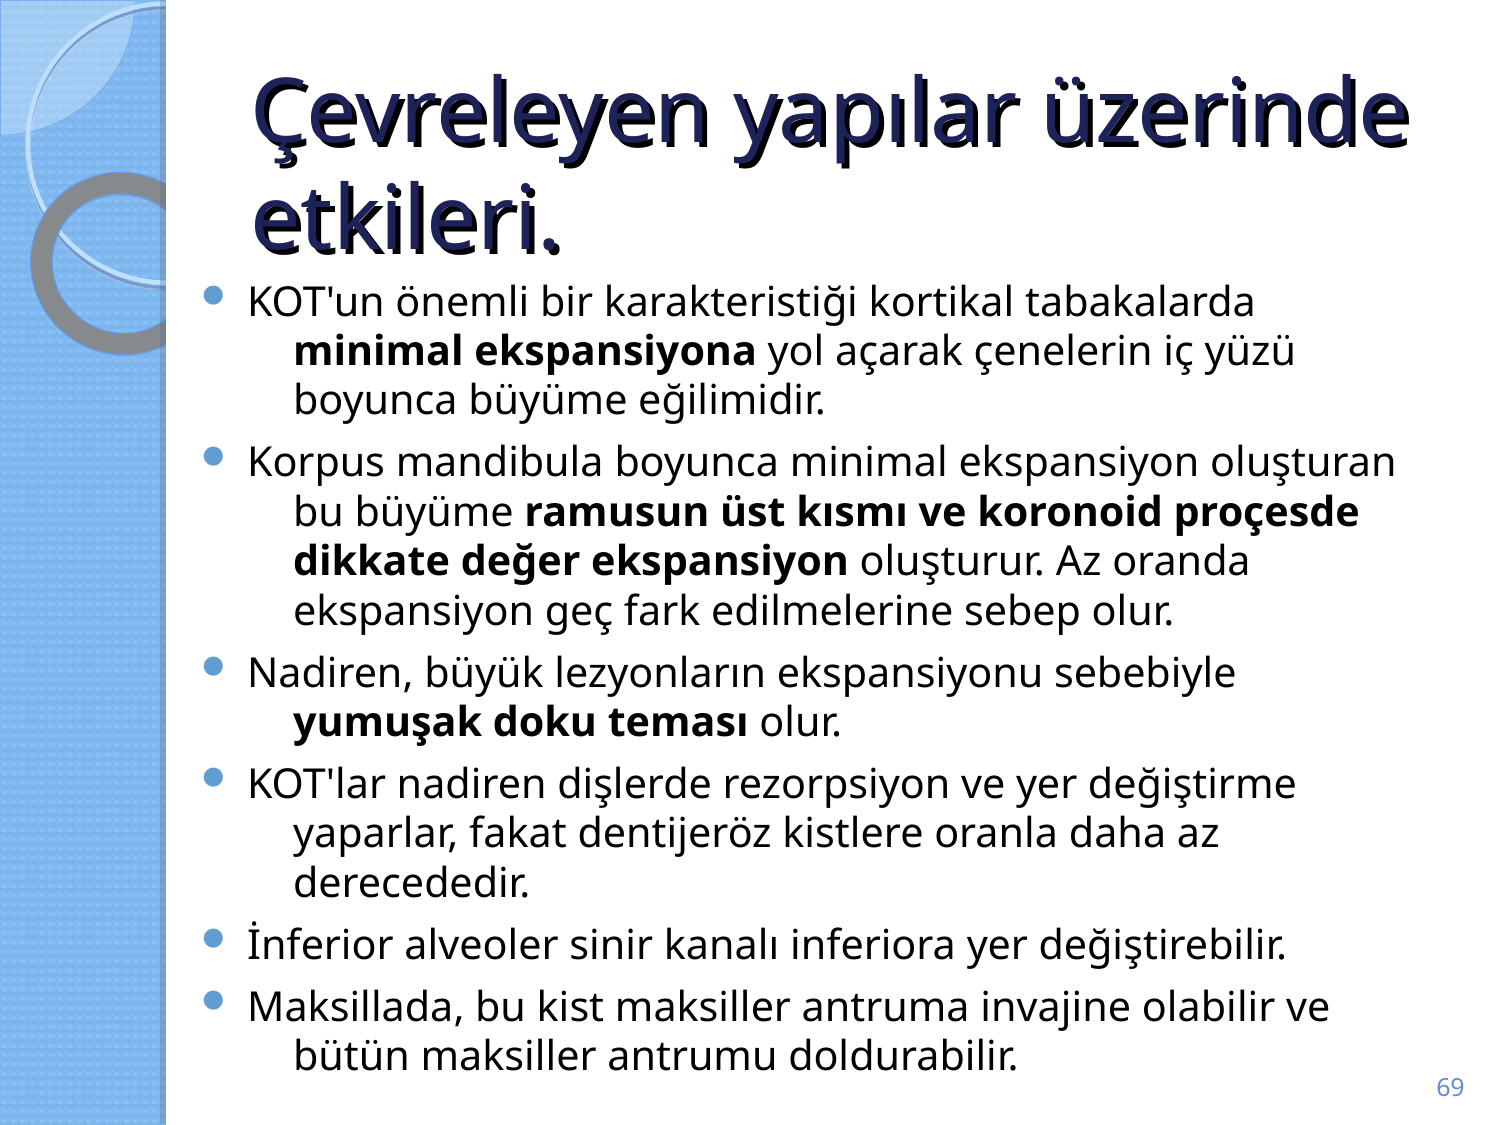

# Çevreleyen yapılar üzerinde etkileri.
KOT'un önemli bir karakteristiği kortikal tabakalarda minimal ekspansiyona yol açarak çenelerin iç yüzü boyunca büyüme eğilimidir.
Korpus mandibula boyunca minimal ekspansiyon oluşturan bu büyüme ramusun üst kısmı ve koronoid proçesde dikkate değer ekspansiyon oluşturur. Az oranda ekspansiyon geç fark edilmelerine sebep olur.
Nadiren, büyük lezyonların ekspansiyonu sebebiyle yumuşak doku teması olur.
KOT'lar nadiren dişlerde rezorpsiyon ve yer değiştirme yaparlar, fakat dentijeröz kistlere oranla daha az derecededir.
İnferior alveoler sinir kanalı inferiora yer değiştirebilir.
Maksillada, bu kist maksiller antruma invajine olabilir ve bütün maksiller antrumu doldurabilir.